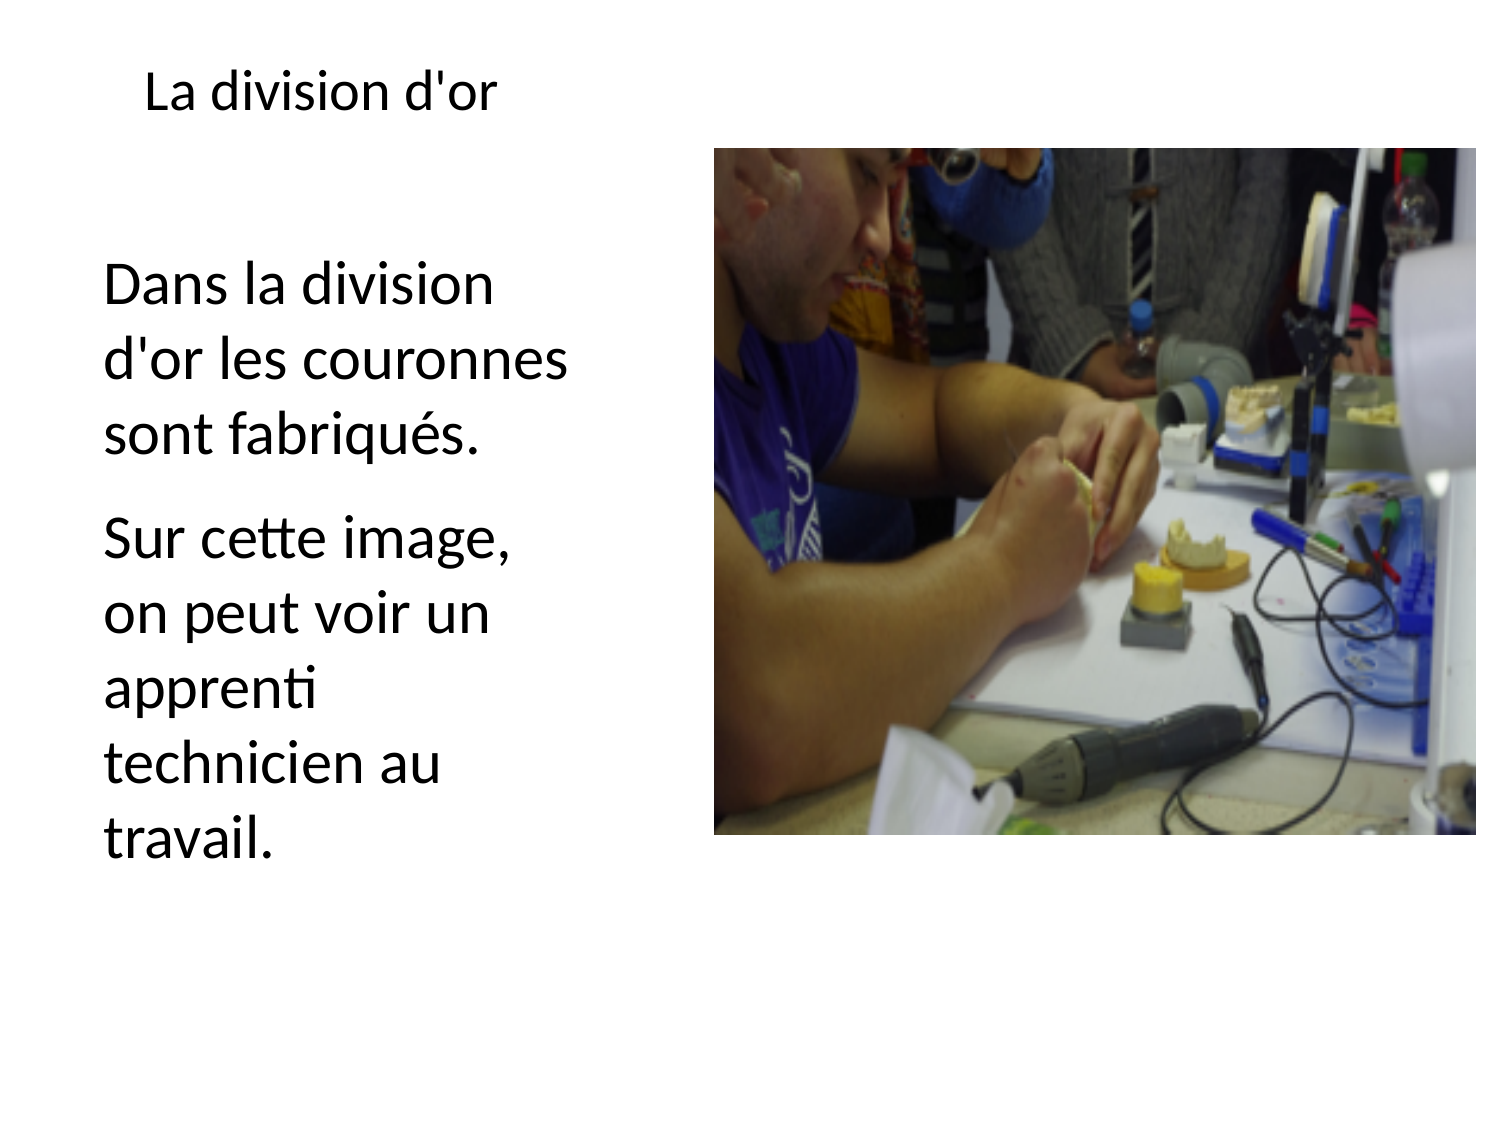

# La division d'or
Dans la division d'or les couronnes sont fabriqués.
Sur cette image, on peut voir un apprenti technicien au travail.